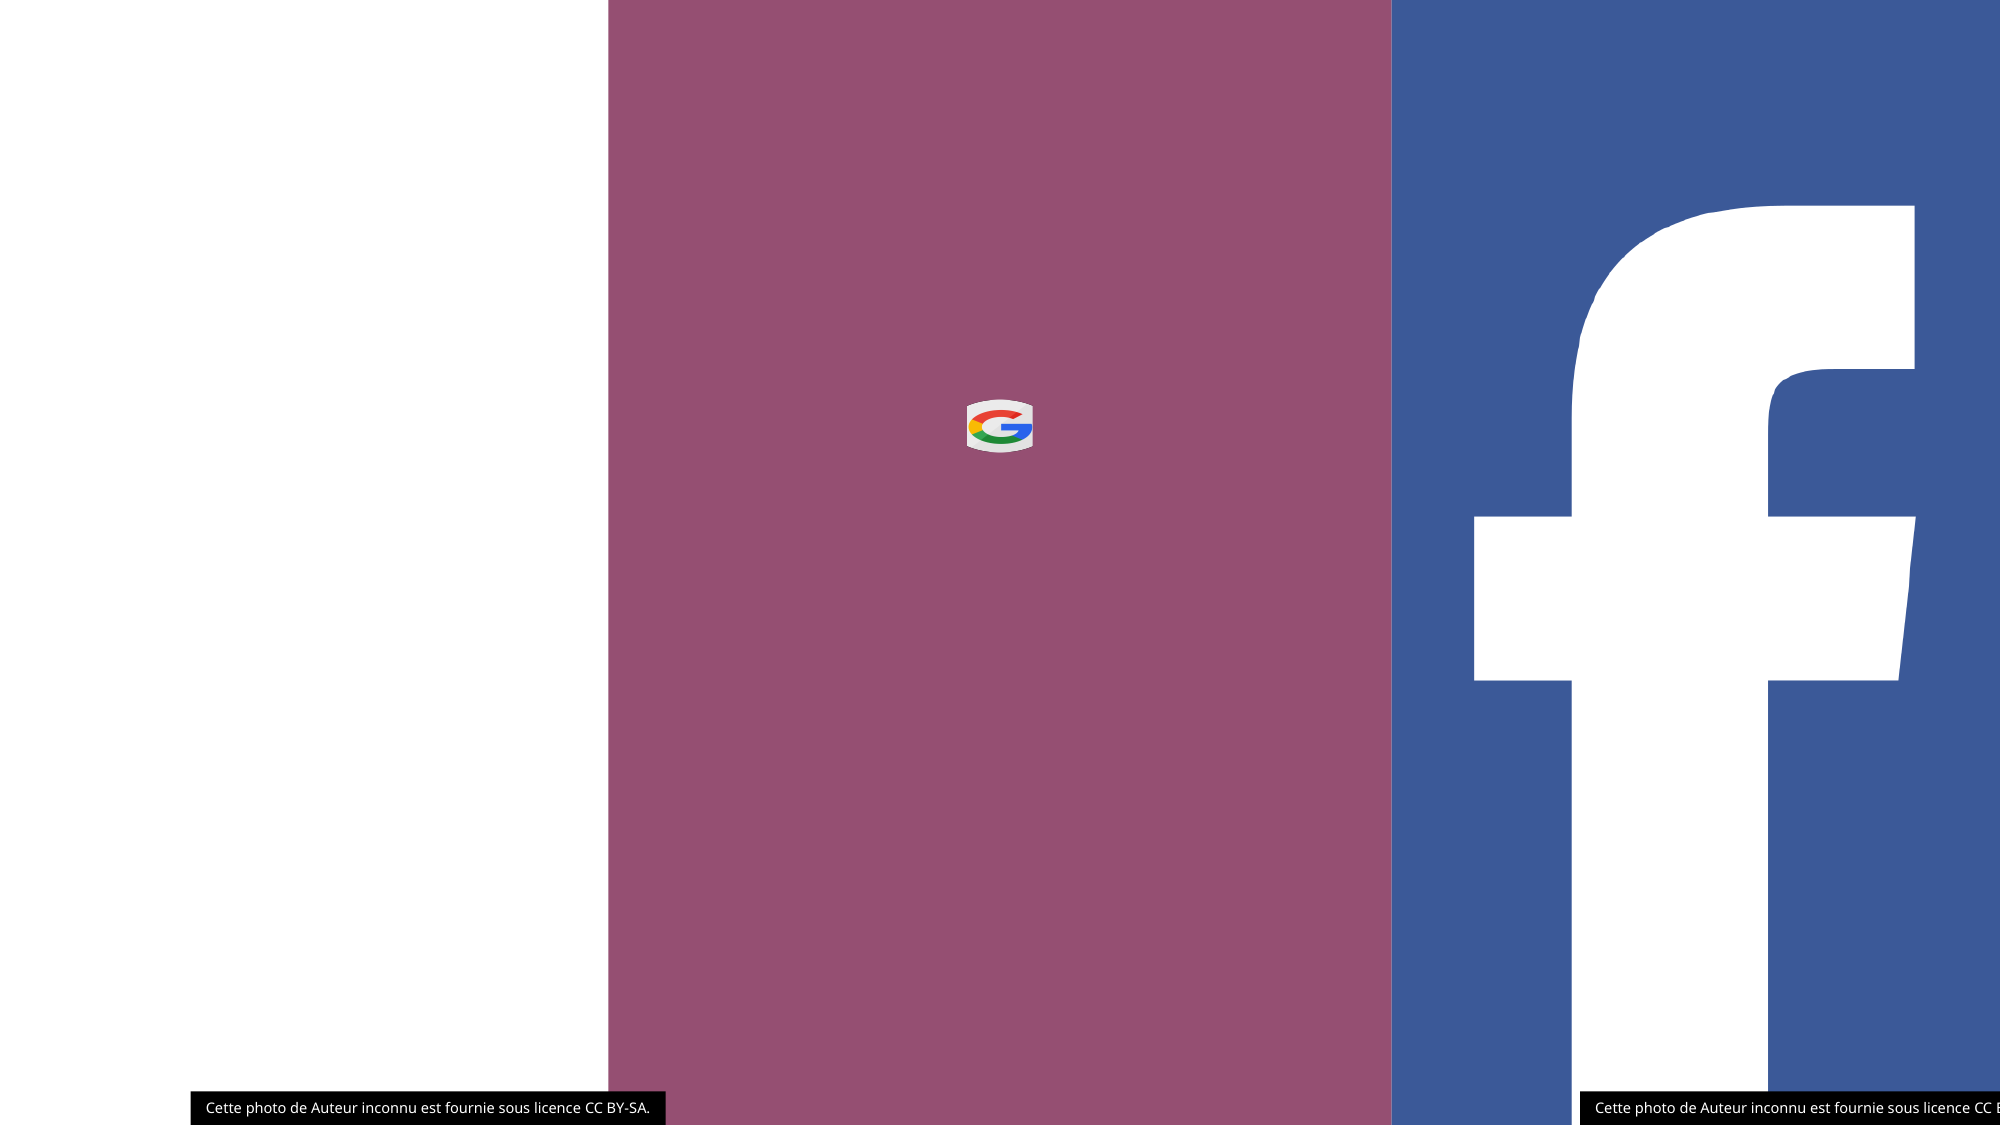

# Le "gratuit" : un modèle d'affaires contraire au RGPD ?
Cette photo de Auteur inconnu est fournie sous licence CC BY-SA.
Cette photo de Auteur inconnu est fournie sous licence CC BY-NC.